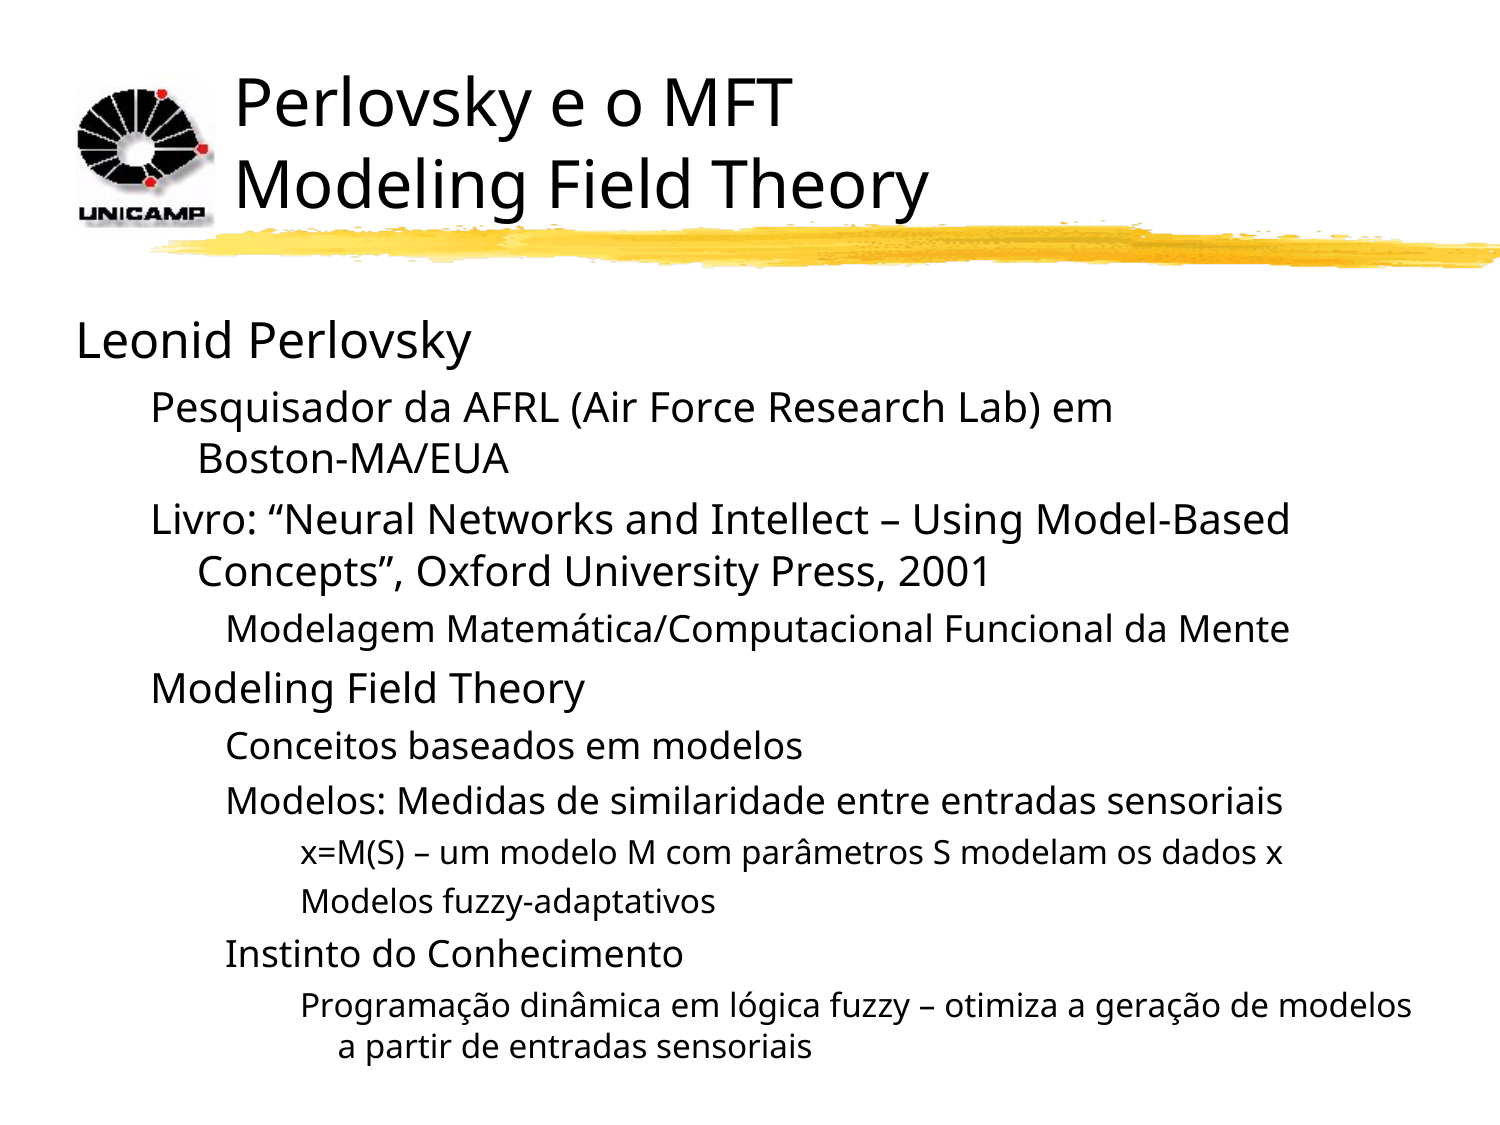

# Perlovsky e o MFT Modeling Field Theory
Leonid Perlovsky
Pesquisador da AFRL (Air Force Research Lab) em Boston-MA/EUA
Livro: “Neural Networks and Intellect – Using Model-Based Concepts”, Oxford University Press, 2001
Modelagem Matemática/Computacional Funcional da Mente
Modeling Field Theory
Conceitos baseados em modelos
Modelos: Medidas de similaridade entre entradas sensoriais
x=M(S) – um modelo M com parâmetros S modelam os dados x
Modelos fuzzy-adaptativos
Instinto do Conhecimento
Programação dinâmica em lógica fuzzy – otimiza a geração de modelos a partir de entradas sensoriais